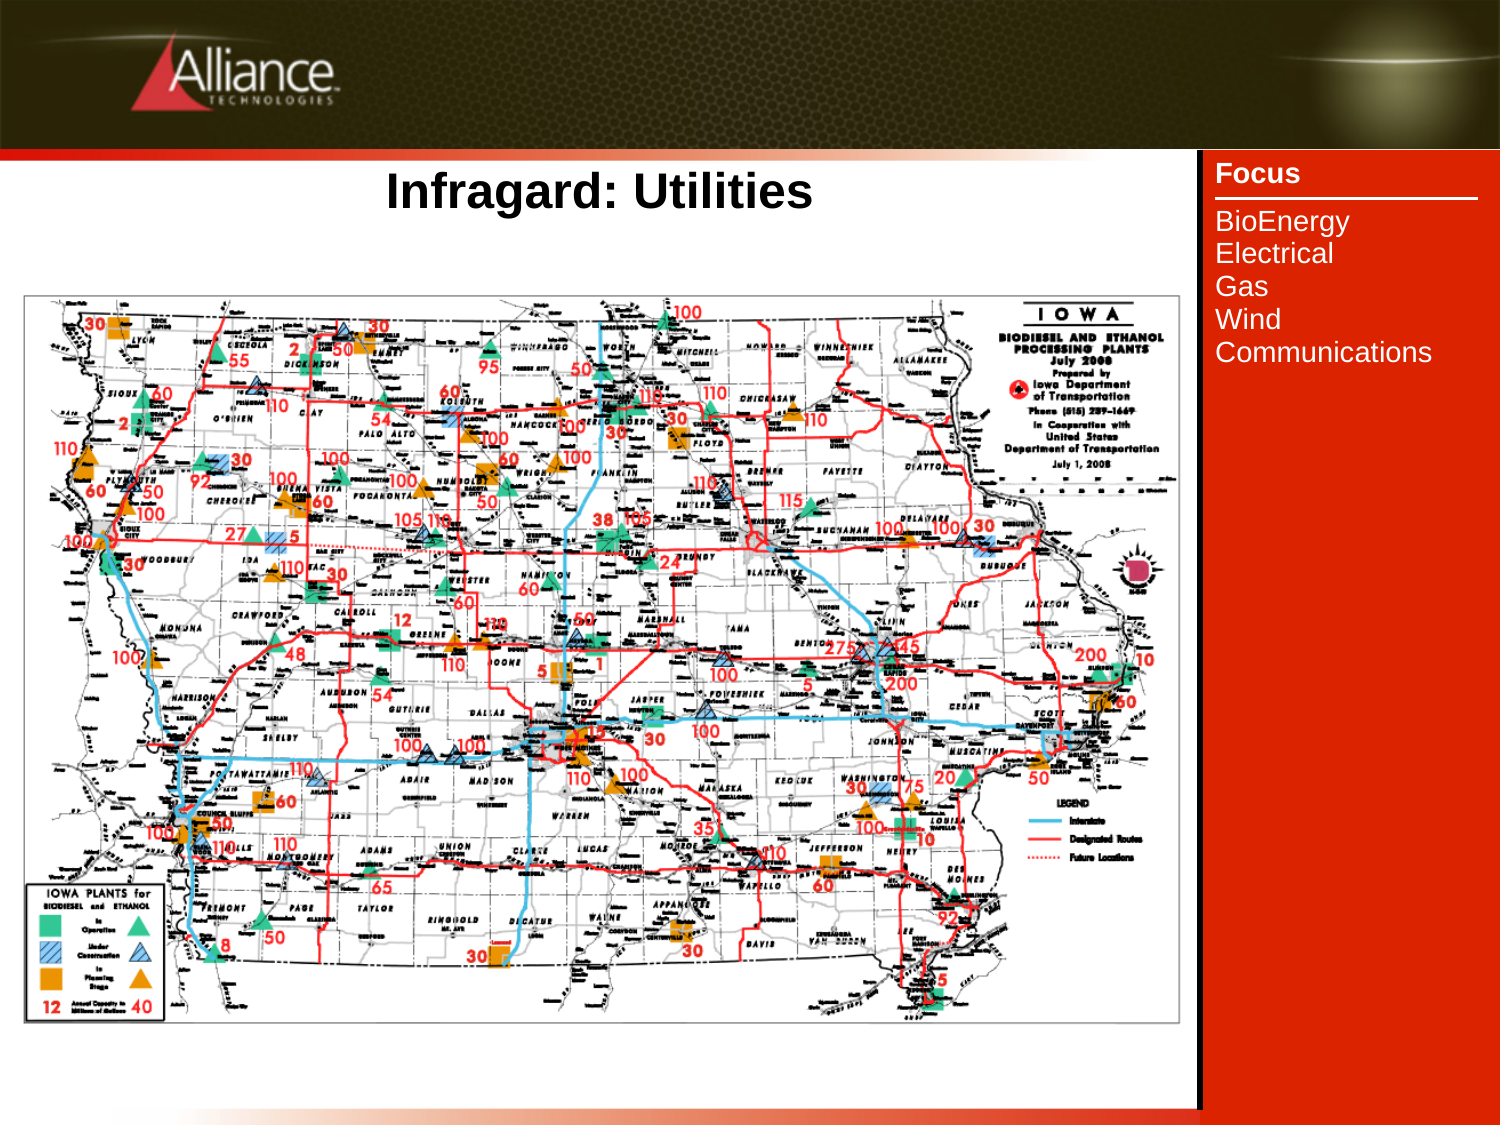

Focus
Infragard: Utilities
BioEnergy
Electrical
Gas
Wind
Communications